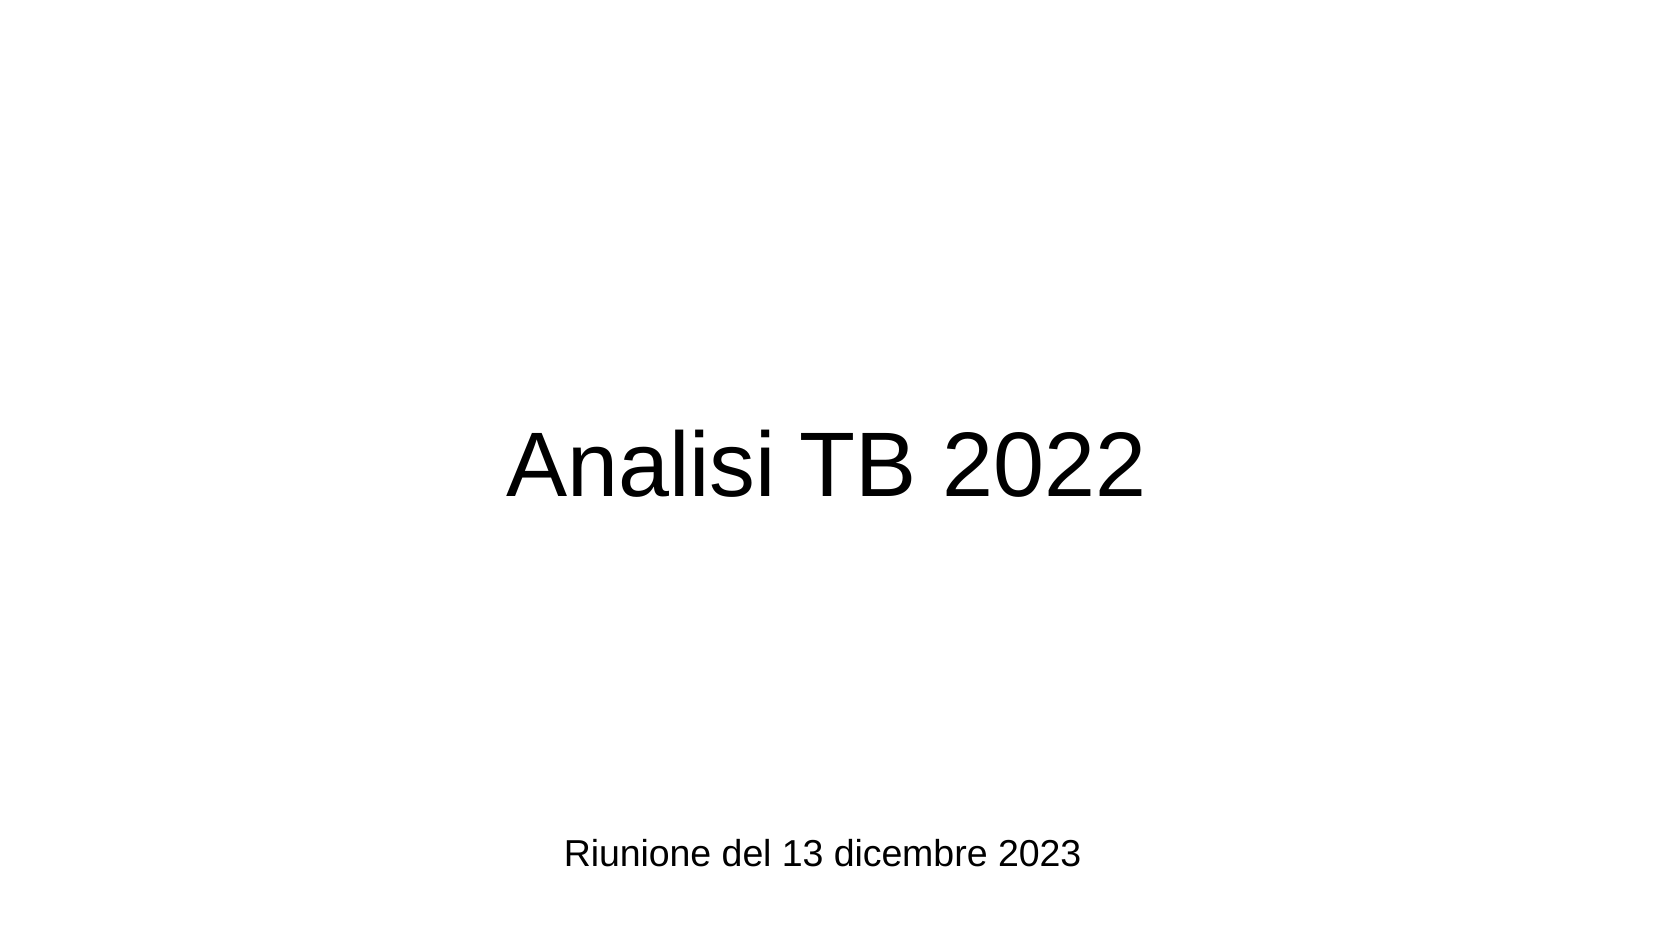

# Analisi TB 2022
Riunione del 13 dicembre 2023